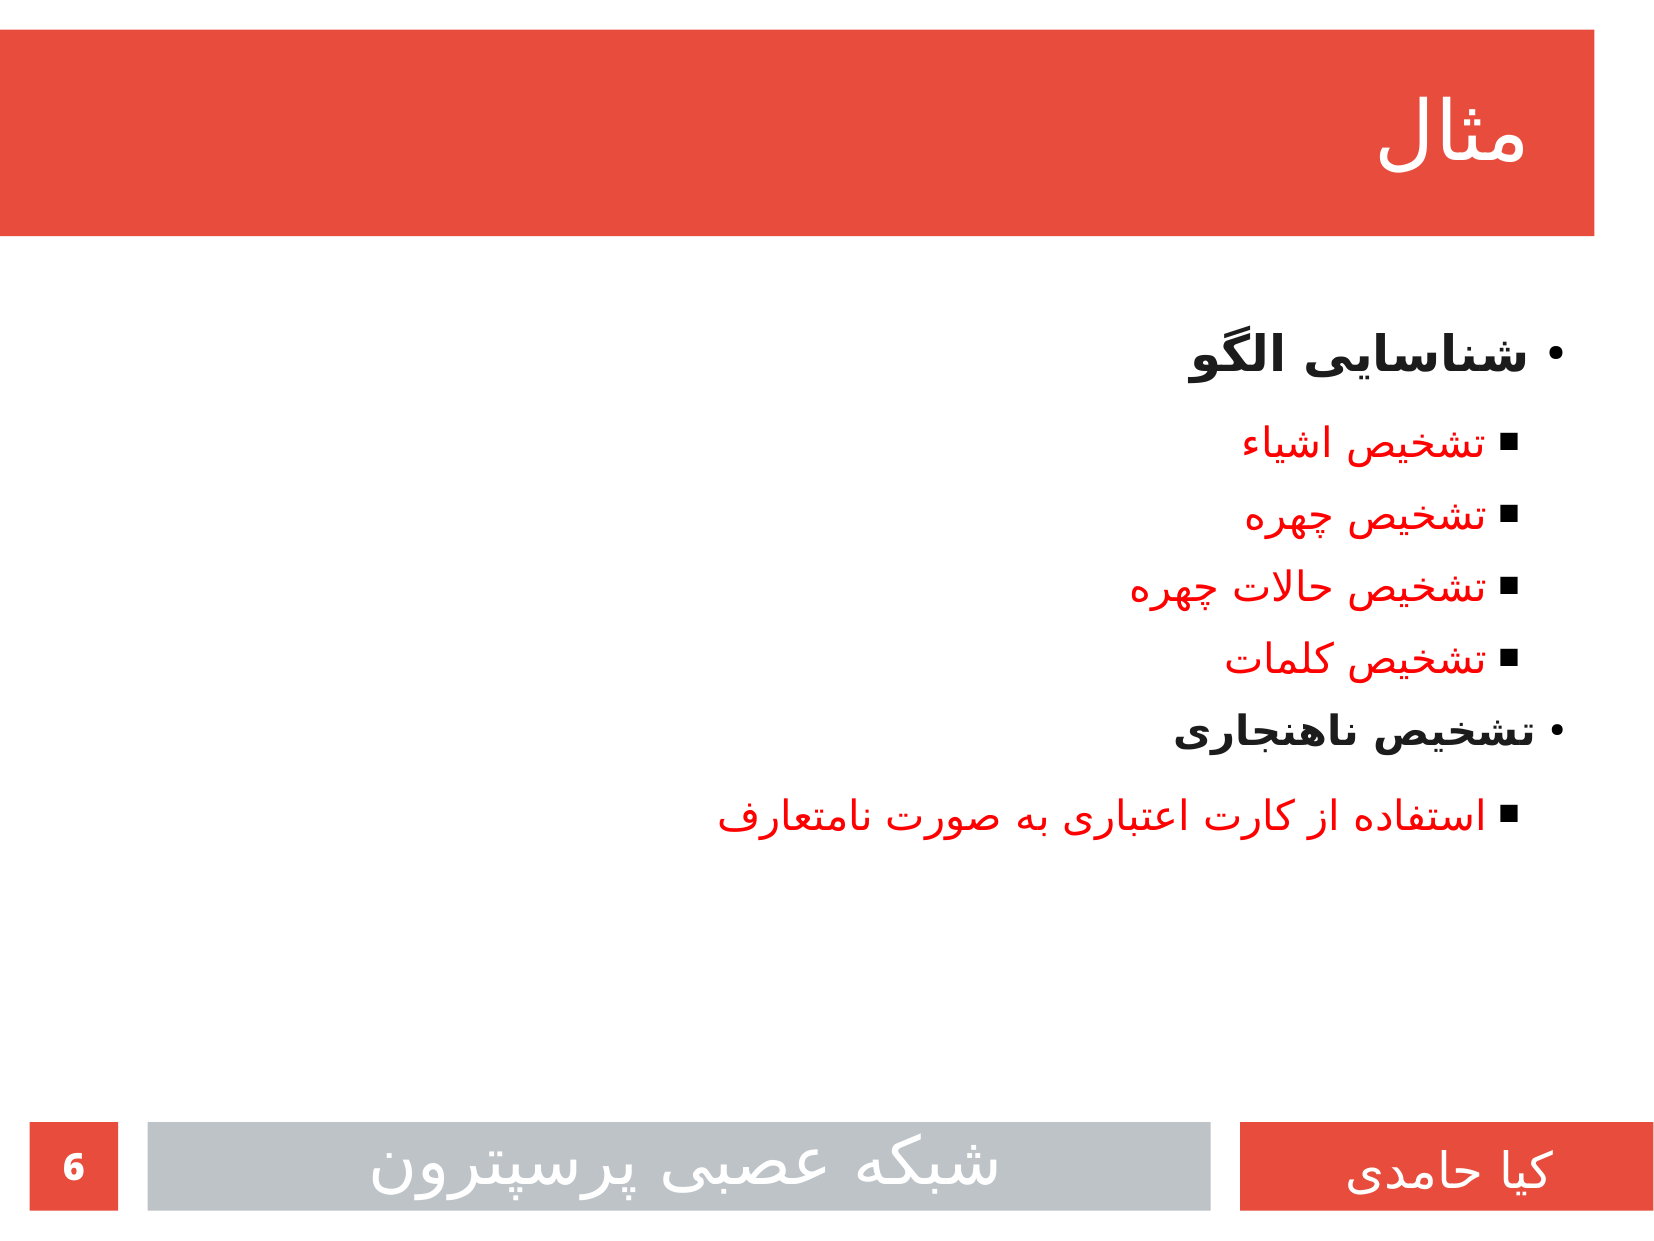

مثال
# شناسایی الگو
 تشخیص اشیاء
 تشخیص چهره
 تشخیص حالات چهره
 تشخیص کلمات
 تشخیص ناهنجاری
 استفاده از کارت اعتباری به صورت نامتعارف
6
 شبکه عصبی پرسپترون
کیا حامدی